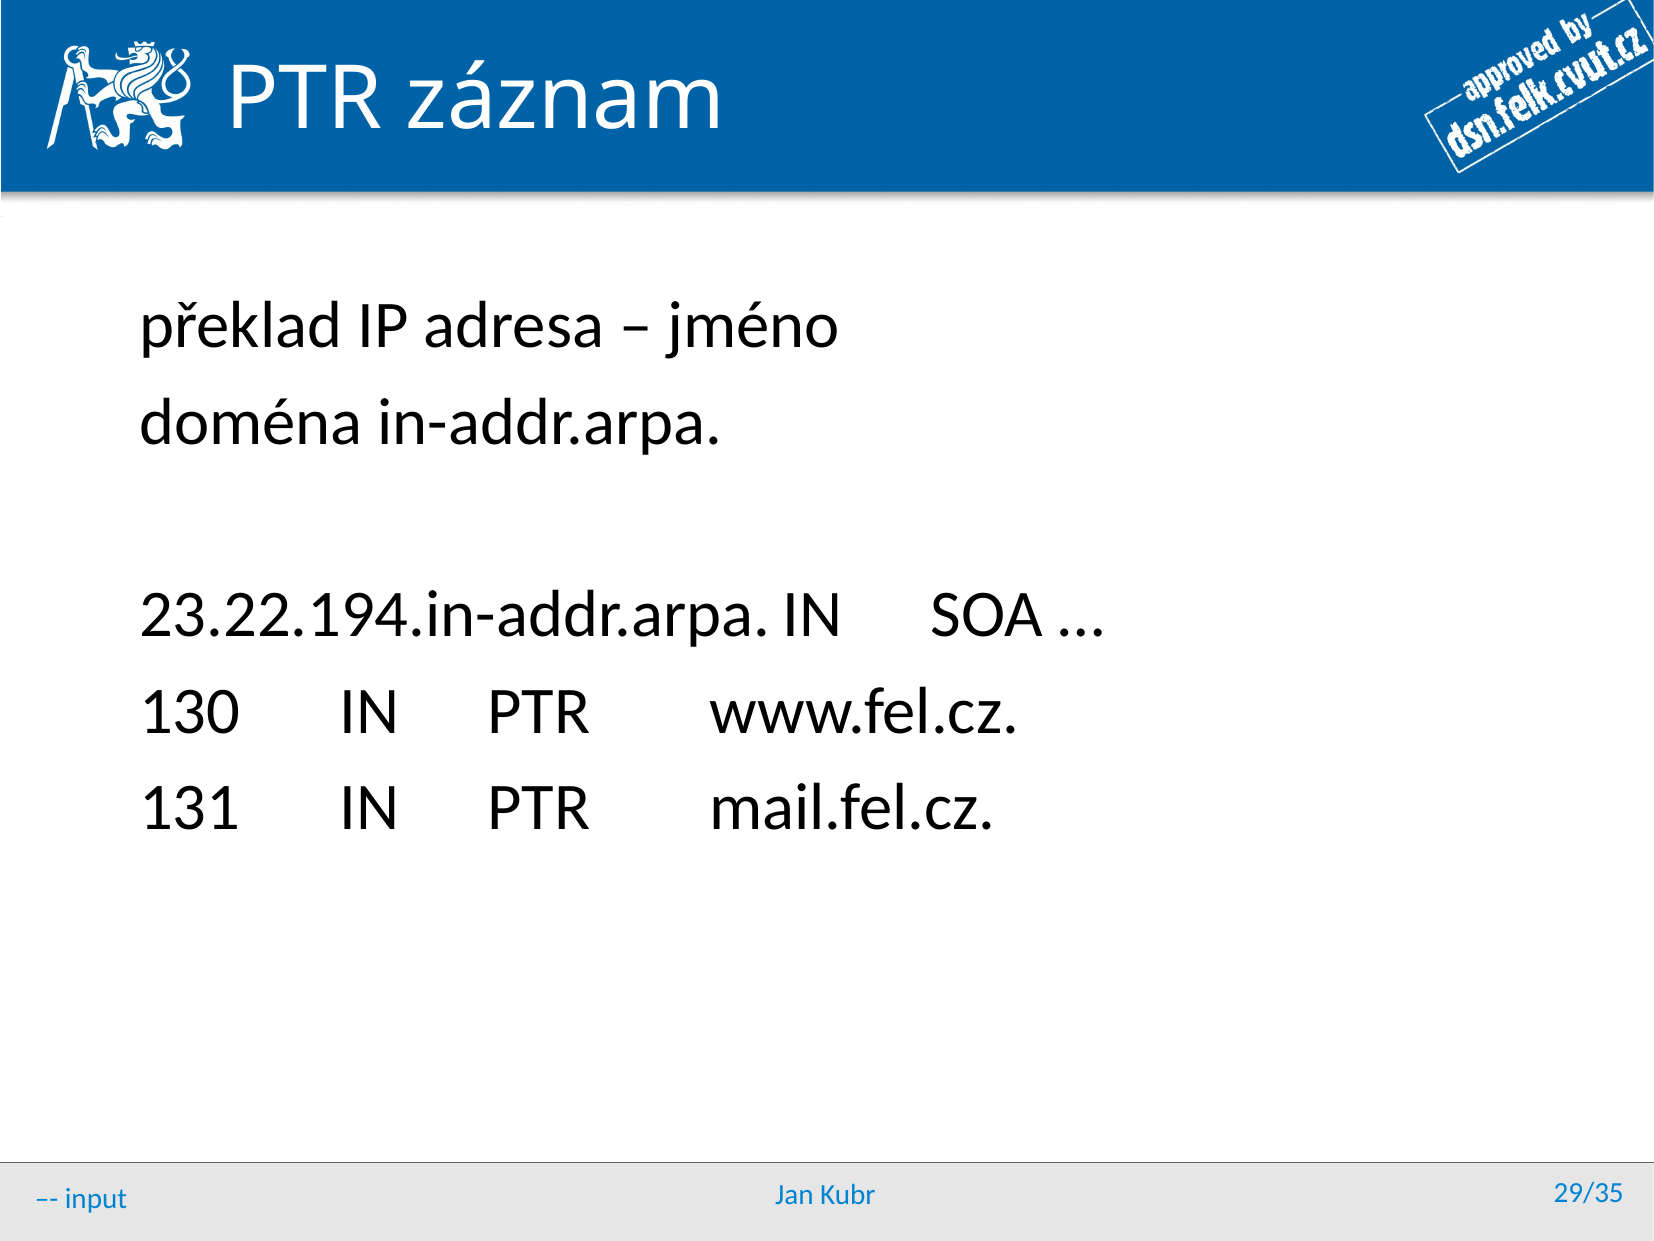

# PTR záznam
překlad IP adresa – jméno
doména in-addr.arpa.
23.22.194.in-addr.arpa.	IN		SOA …
130		IN		PTR		www.fel.cz.
131		IN		PTR		mail.fel.cz.
29
Jan Kubr
02/2006